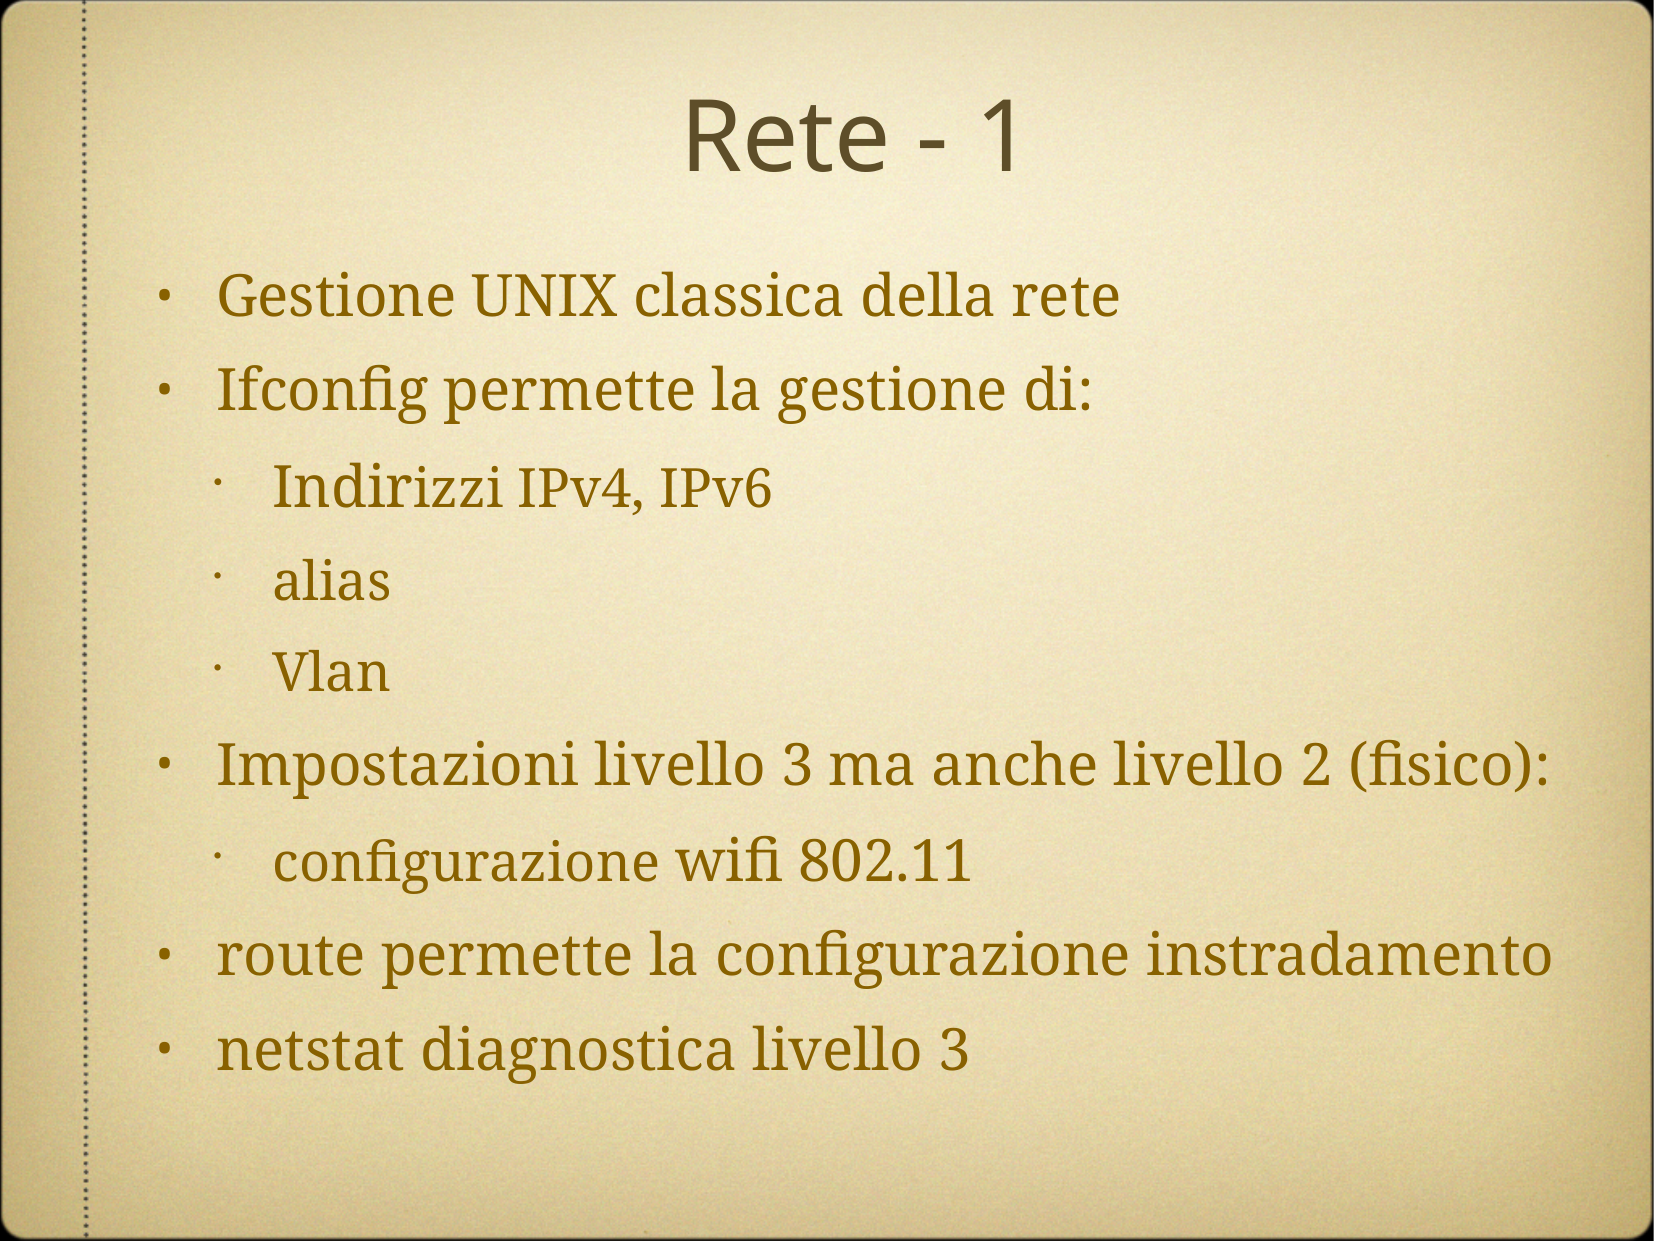

# Rete - 1
Gestione UNIX classica della rete
Ifconfig permette la gestione di:
Indirizzi IPv4, IPv6
alias
Vlan
Impostazioni livello 3 ma anche livello 2 (fisico):
configurazione wifi 802.11
route permette la configurazione instradamento
netstat diagnostica livello 3